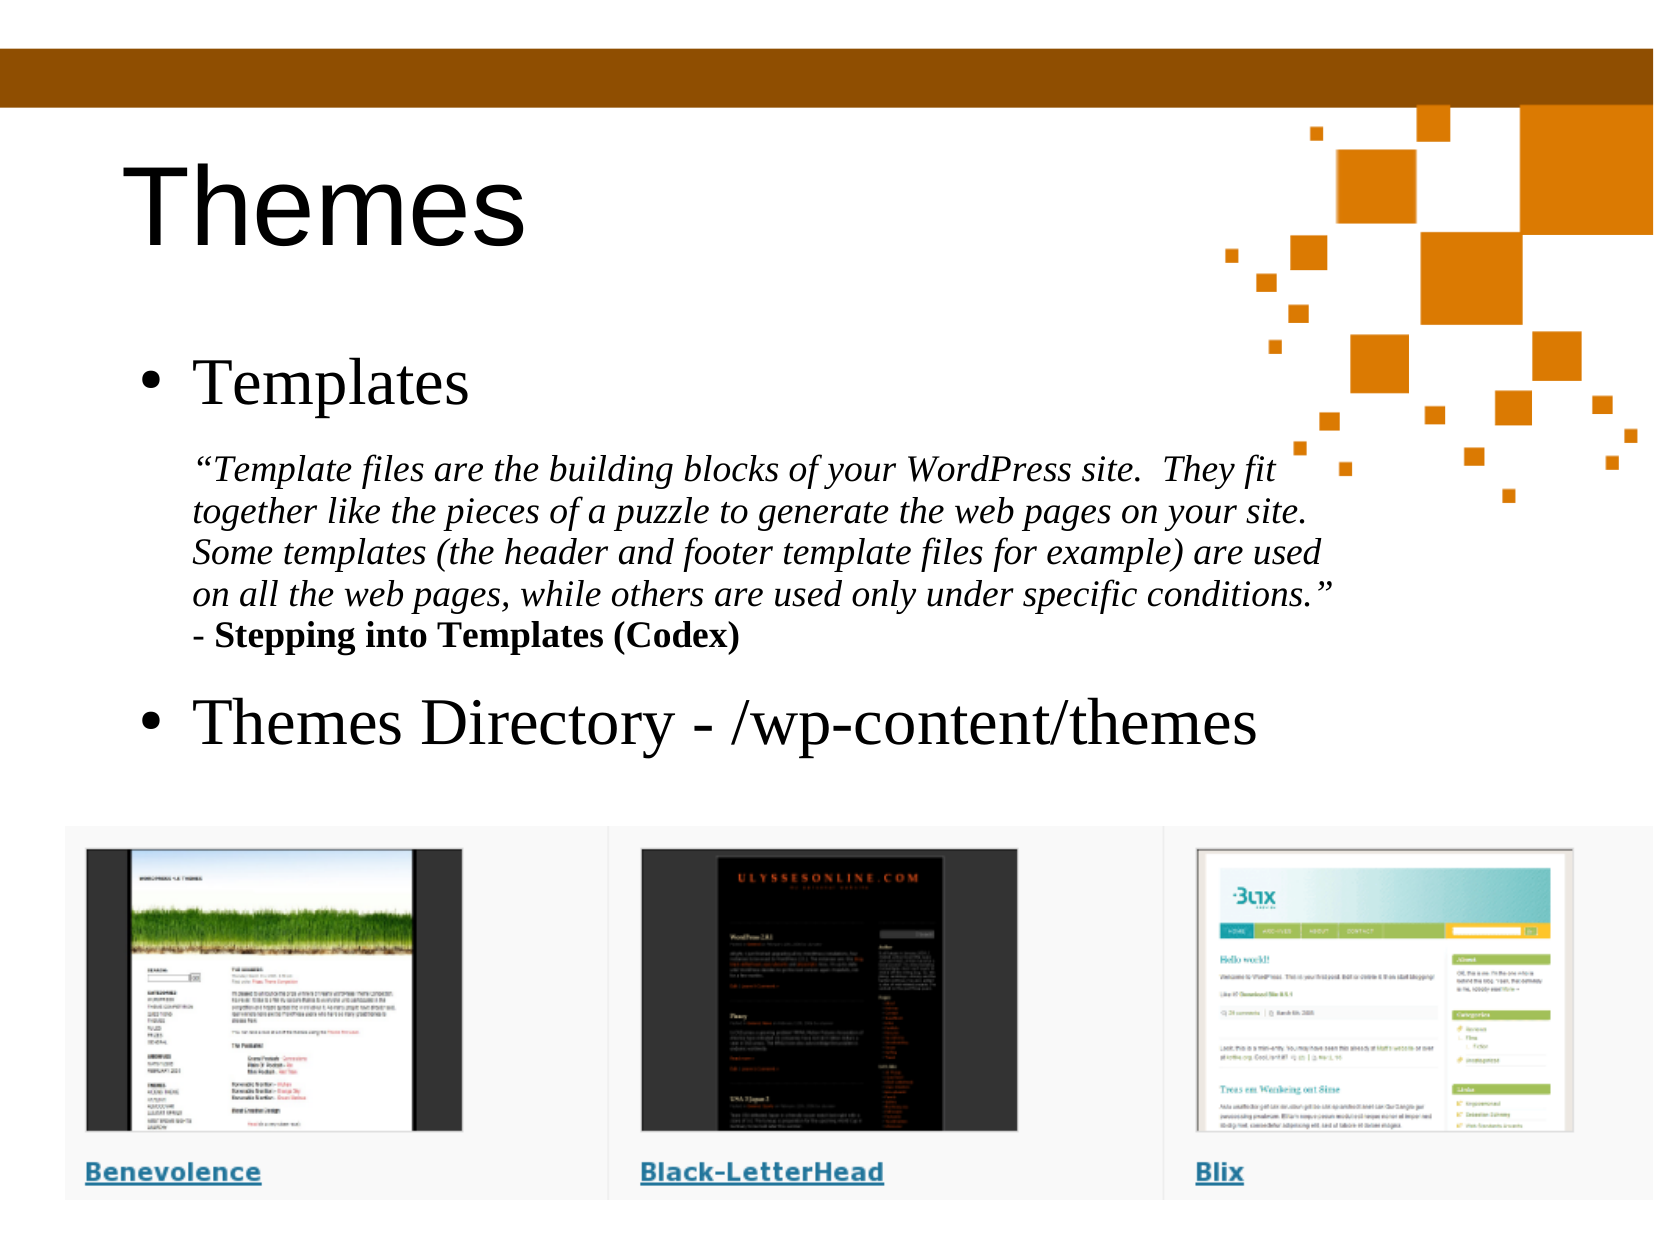

# Themes
Templates
“Template files are the building blocks of your WordPress site. They fit together like the pieces of a puzzle to generate the web pages on your site. Some templates (the header and footer template files for example) are used on all the web pages, while others are used only under specific conditions.” - Stepping into Templates (Codex)
Themes Directory - /wp-content/themes